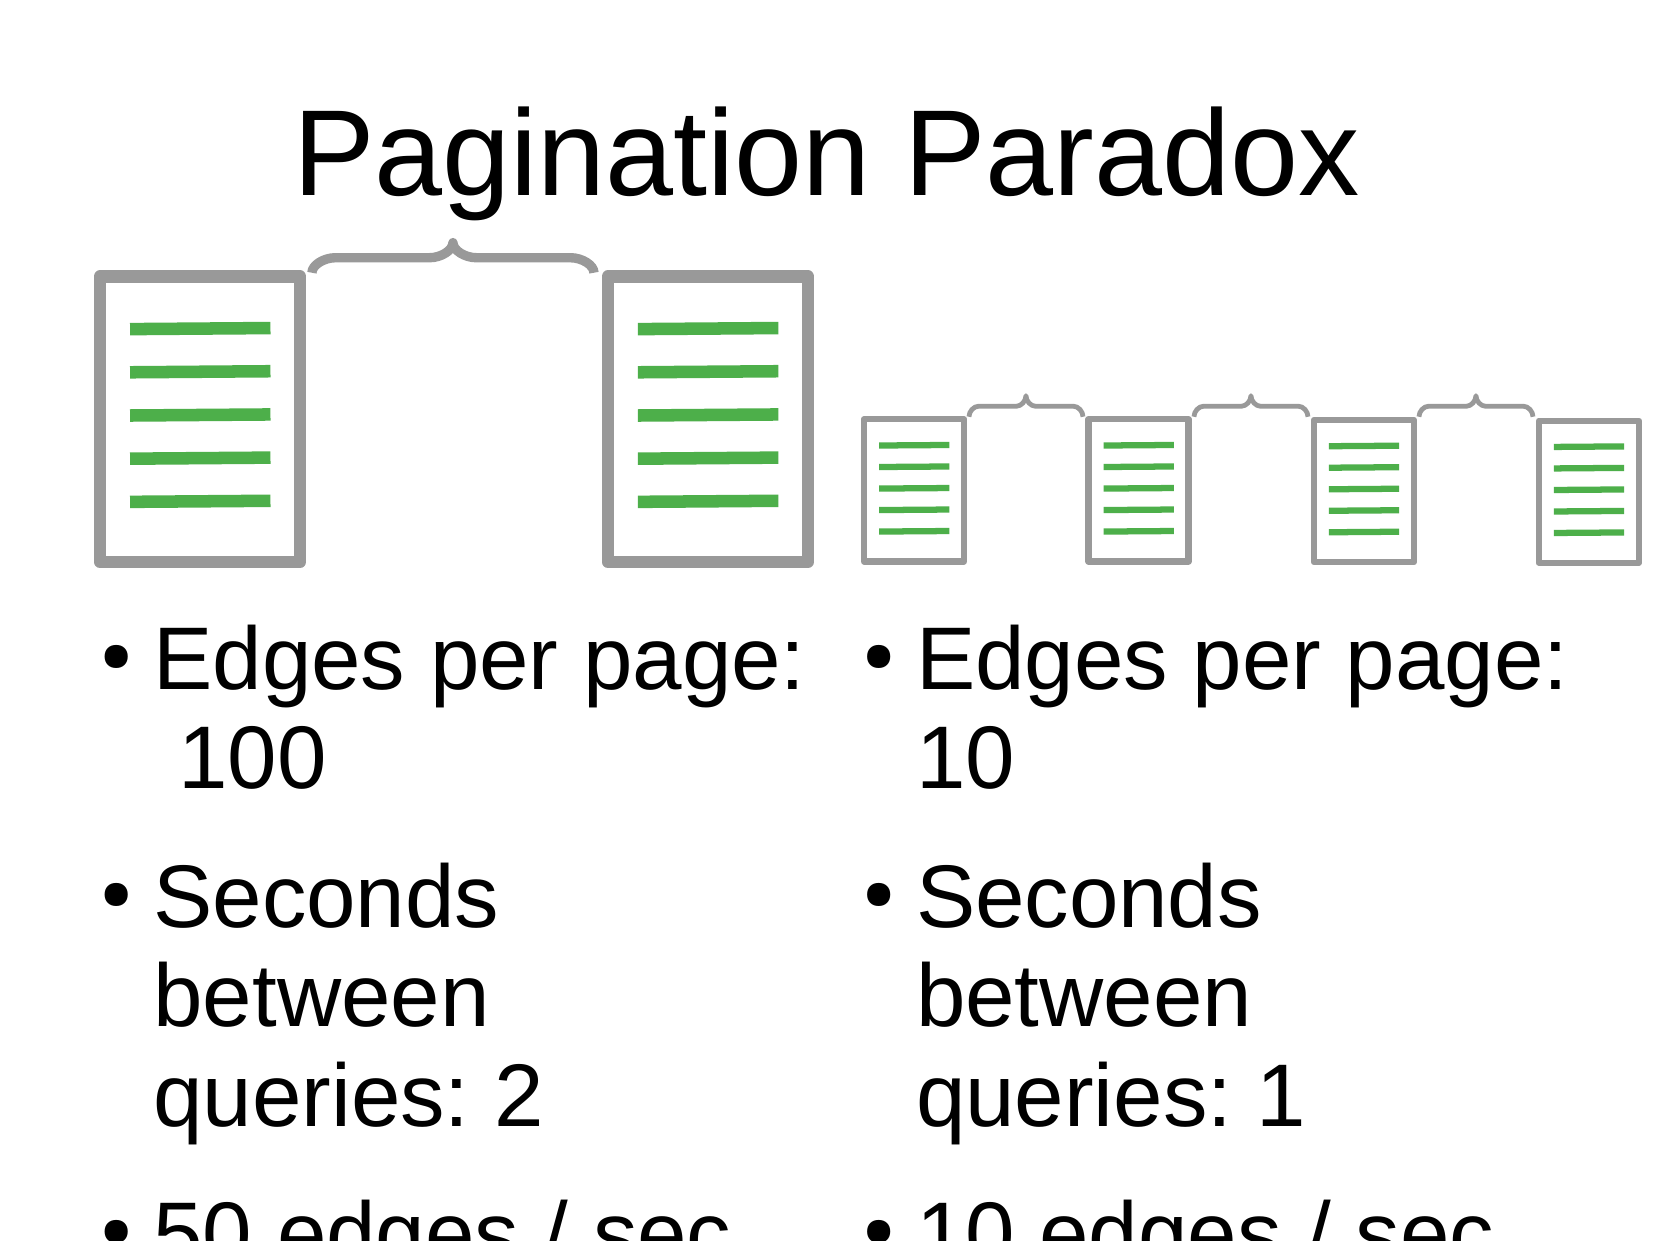

# Pagination Paradox
Edges per page: 100
Seconds between queries: 2
50 edges / sec
Edges per page: 10
Seconds between queries: 1
10 edges / sec